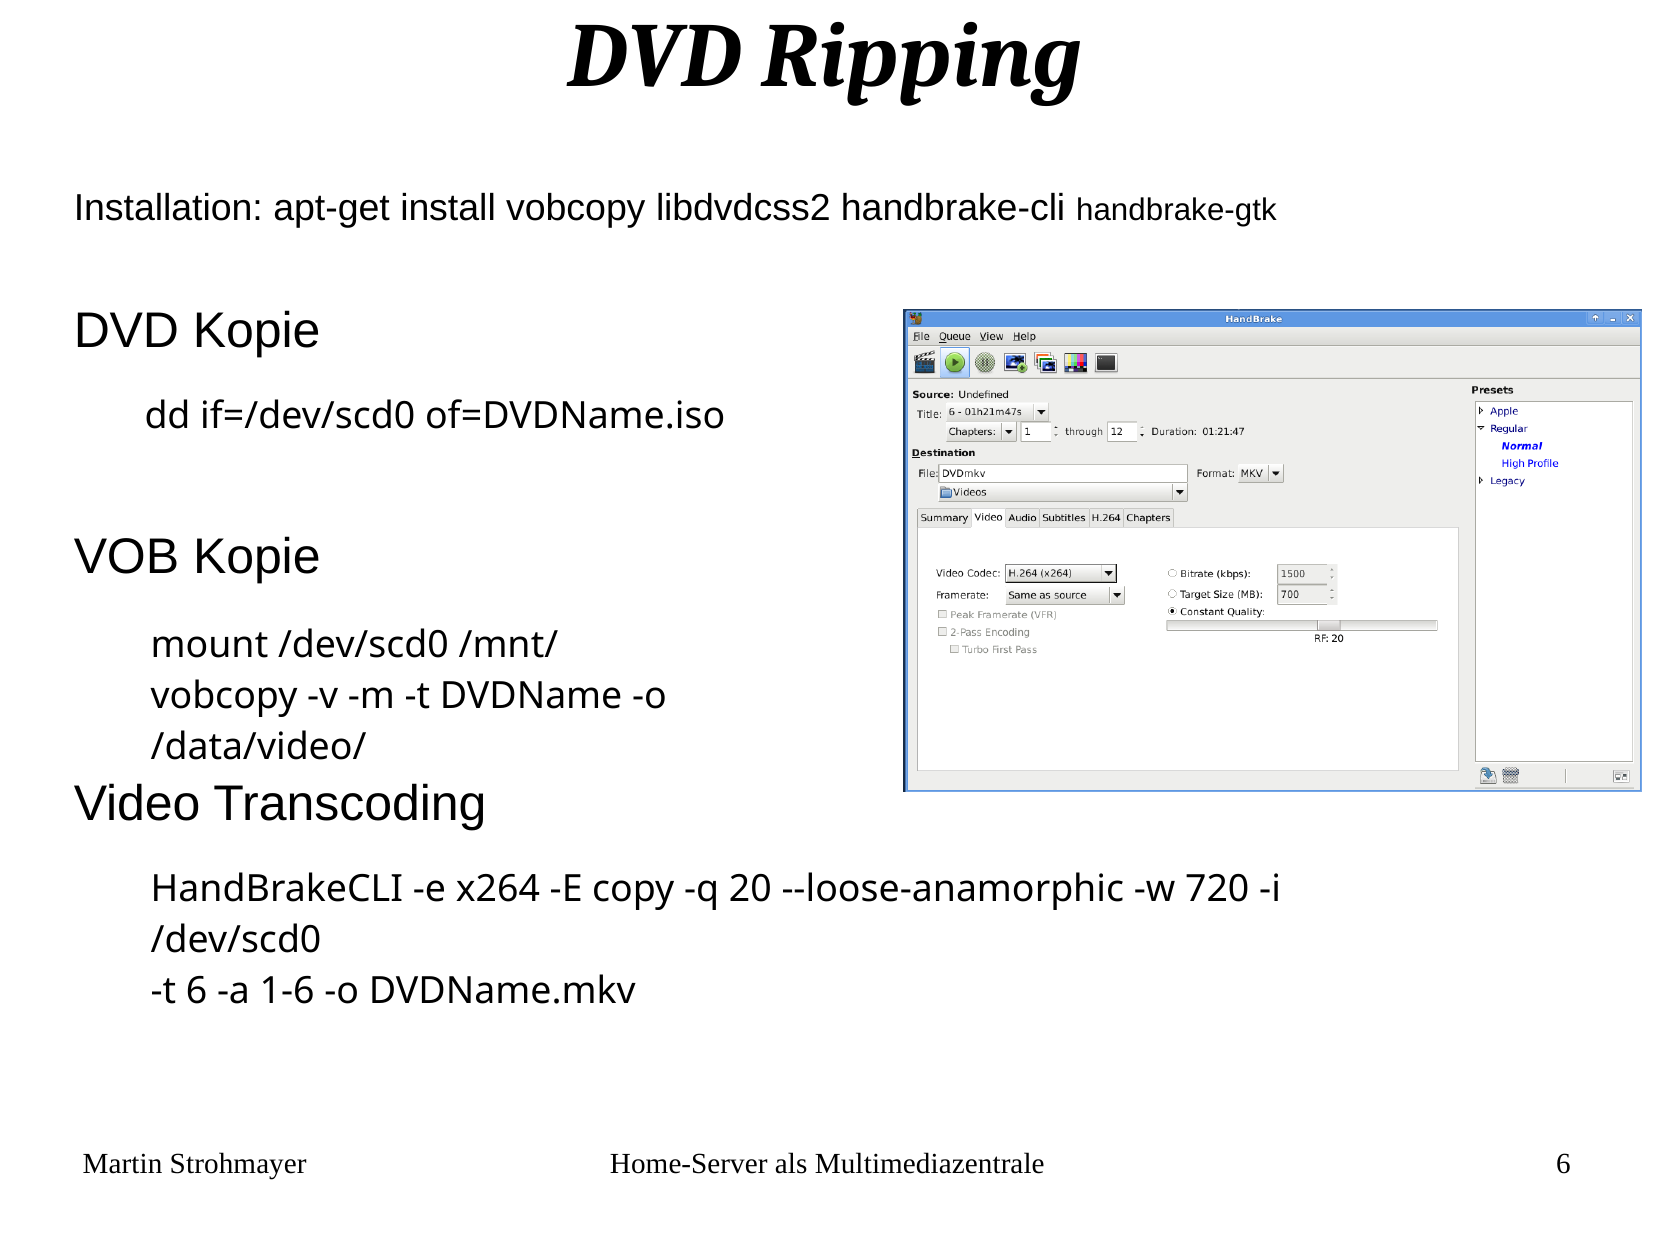

# DVD Ripping
Installation: apt-get install vobcopy libdvdcss2 handbrake-cli handbrake-gtk
DVD Kopie
dd if=/dev/scd0 of=DVDName.iso
VOB Kopie
mount /dev/scd0 /mnt/
vobcopy -v -m -t DVDName -o /data/video/
Video Transcoding
HandBrakeCLI -e x264 -E copy -q 20 --loose-anamorphic -w 720 -i /dev/scd0
-t 6 -a 1-6 -o DVDName.mkv
Martin Strohmayer
Home-Server als Multimediazentrale
6